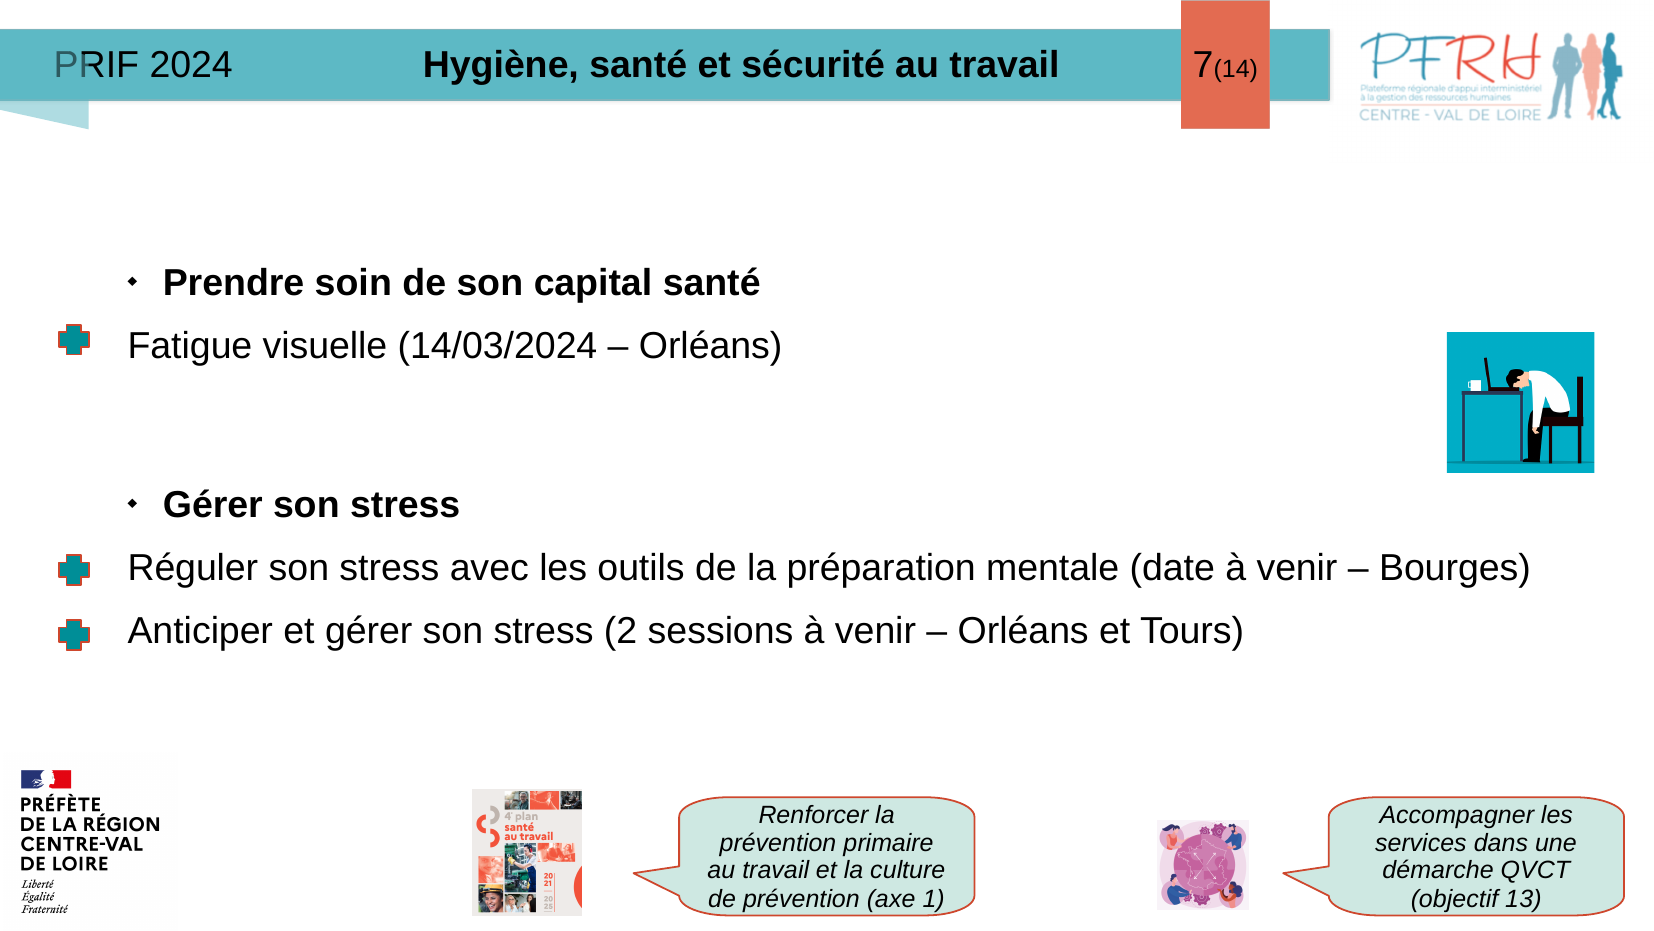

7(14)
PRIF 2024			Hygiène, santé et sécurité au travail
Prendre soin de son capital santé
Fatigue visuelle (14/03/2024 – Orléans)
Gérer son stress
Réguler son stress avec les outils de la préparation mentale (date à venir – Bourges)
Anticiper et gérer son stress (2 sessions à venir – Orléans et Tours)
Renforcer la prévention primaire au travail et la culture de prévention (axe 1)
Accompagner les services dans une démarche QVCT (objectif 13)